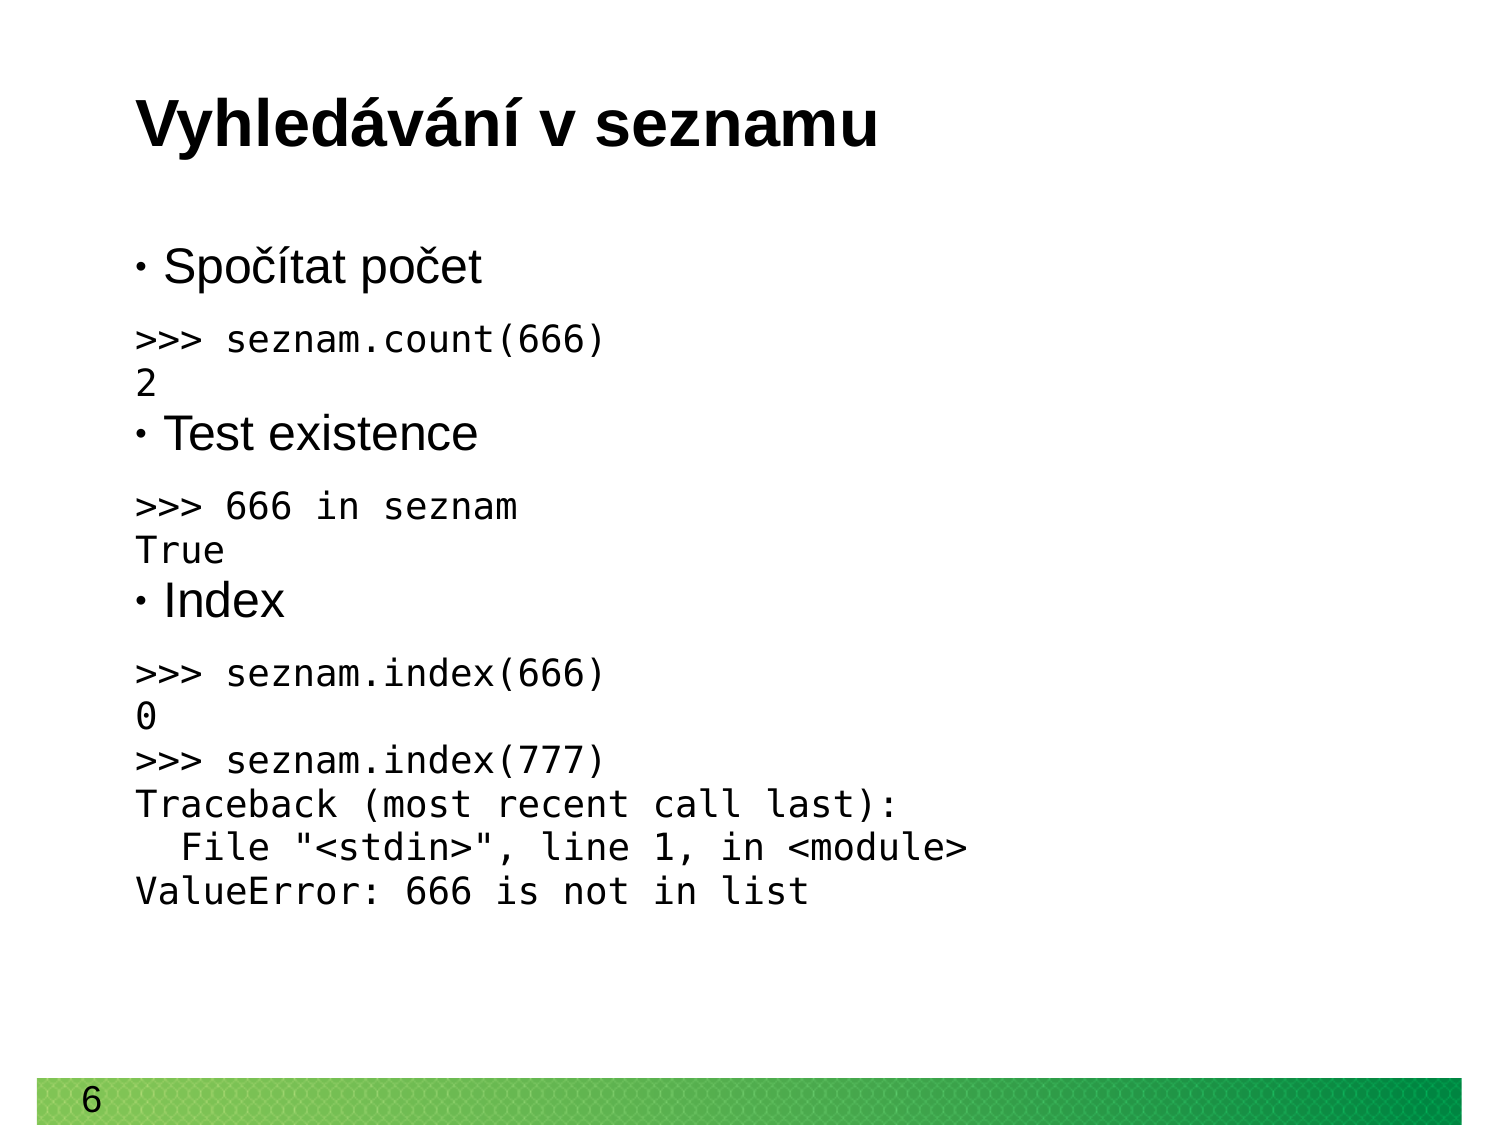

# Vyhledávání v seznamu
Spočítat počet
>>> seznam.count(666)
2
Test existence
>>> 666 in seznam
True
Index
>>> seznam.index(666)
0
>>> seznam.index(777)
Traceback (most recent call last):
 File "<stdin>", line 1, in <module>
ValueError: 666 is not in list